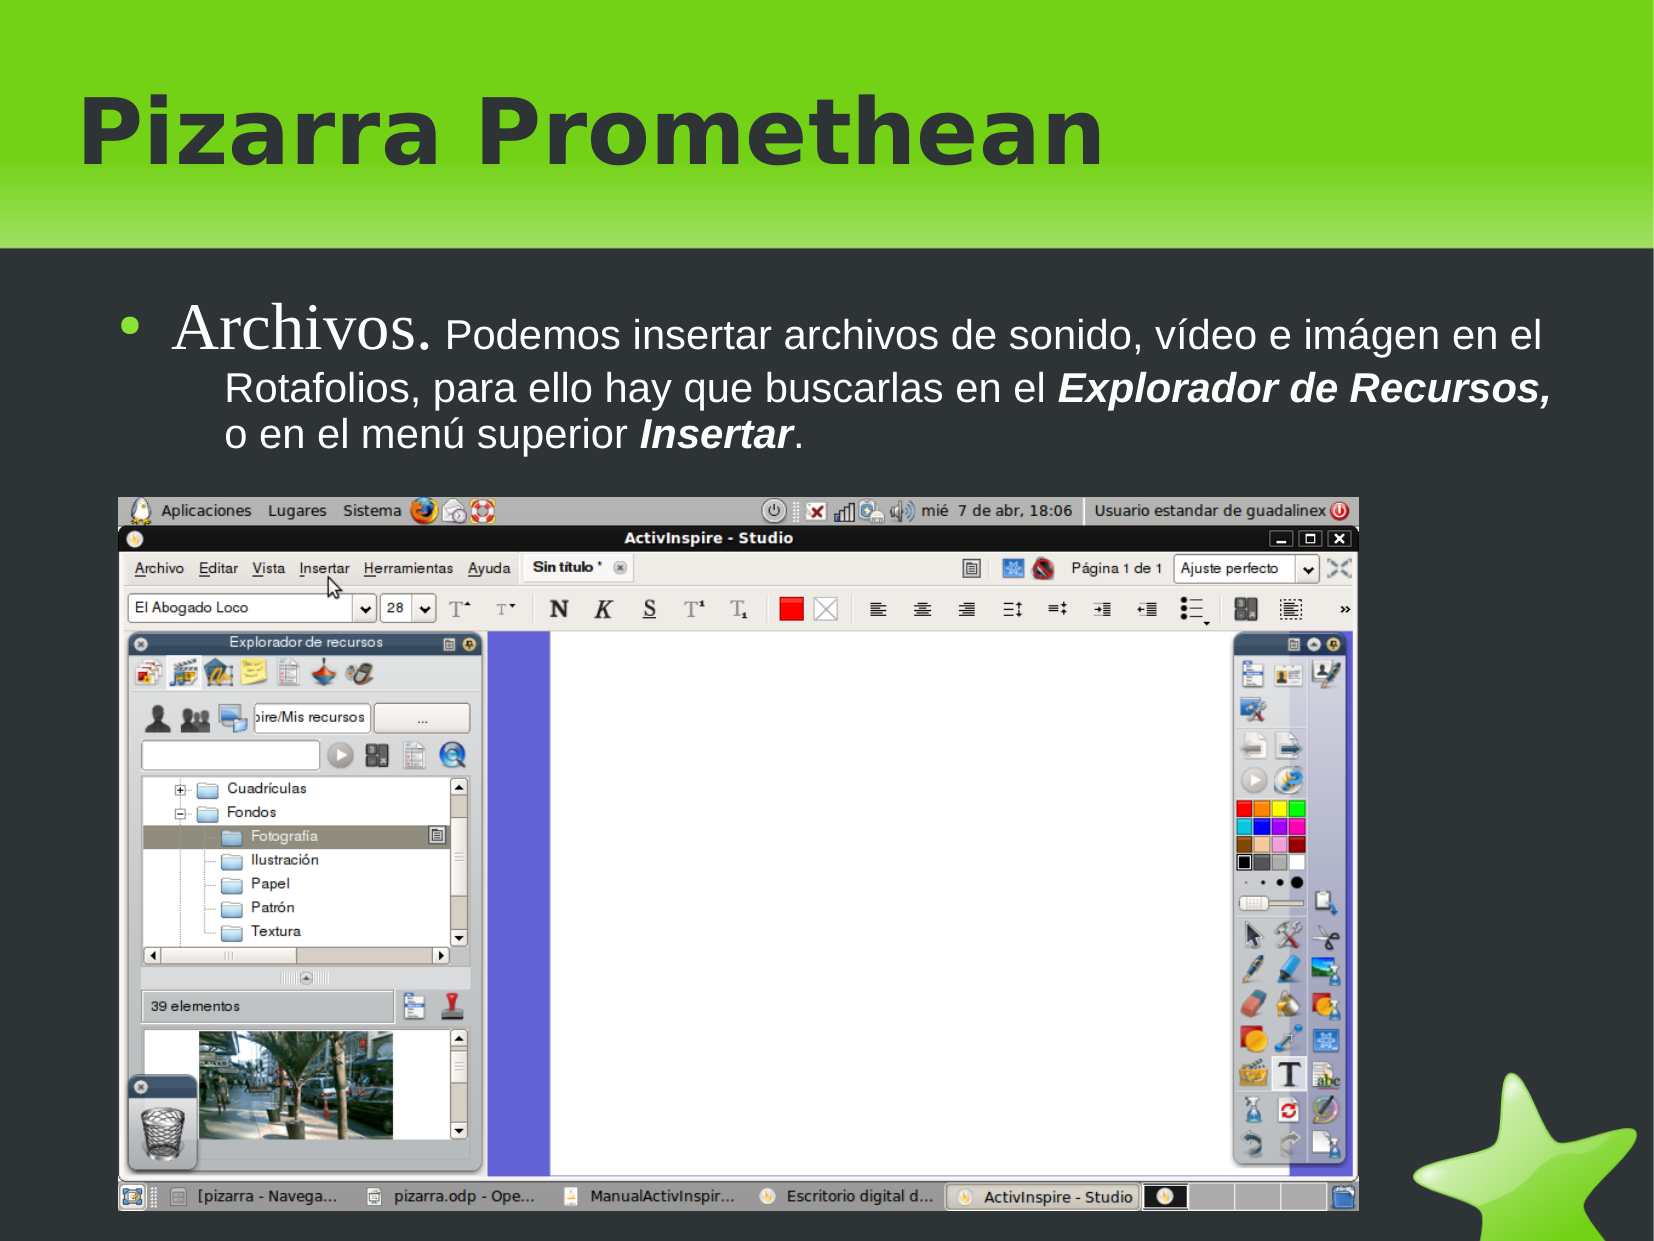

# Pizarra Promethean
Archivos. Podemos insertar archivos de sonido, vídeo e imágen en el Rotafolios, para ello hay que buscarlas en el Explorador de Recursos, o en el menú superior Insertar.